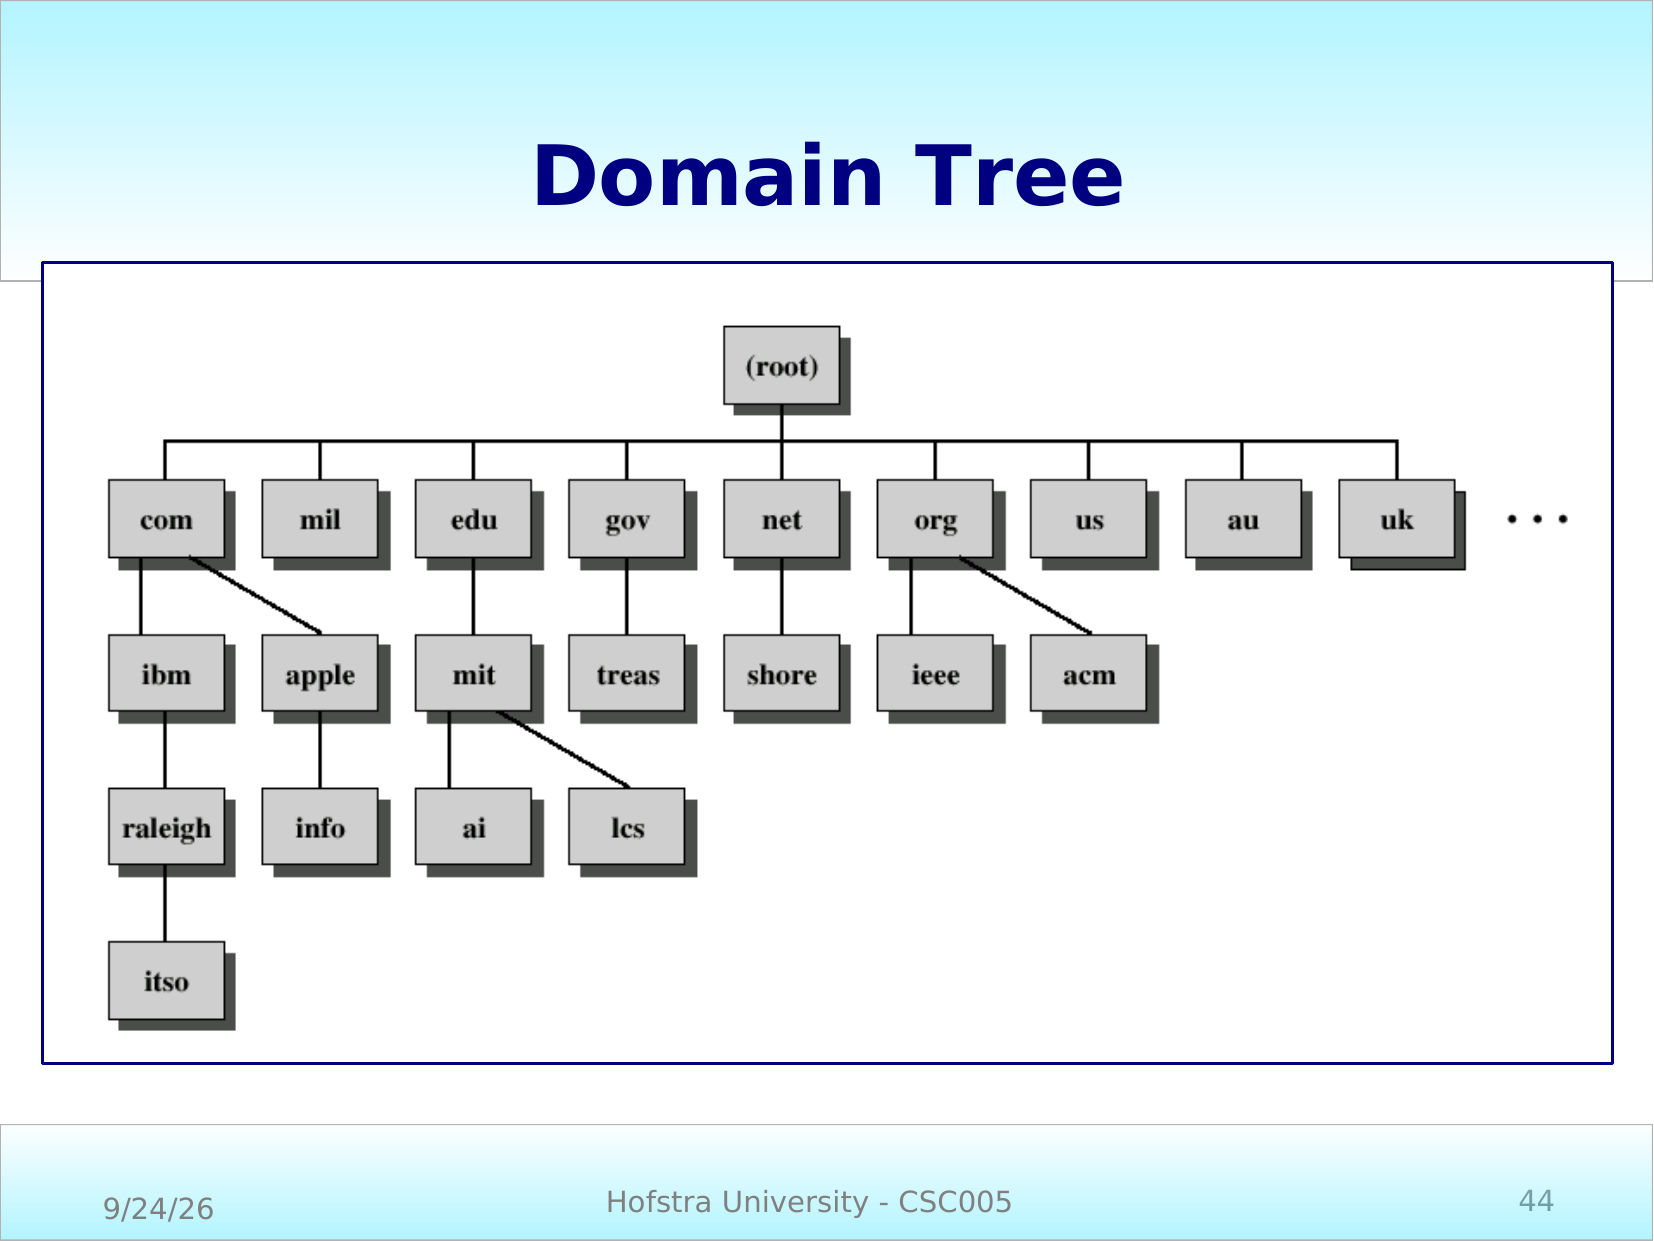

# Domain Tree
44
Hofstra University - CSC005